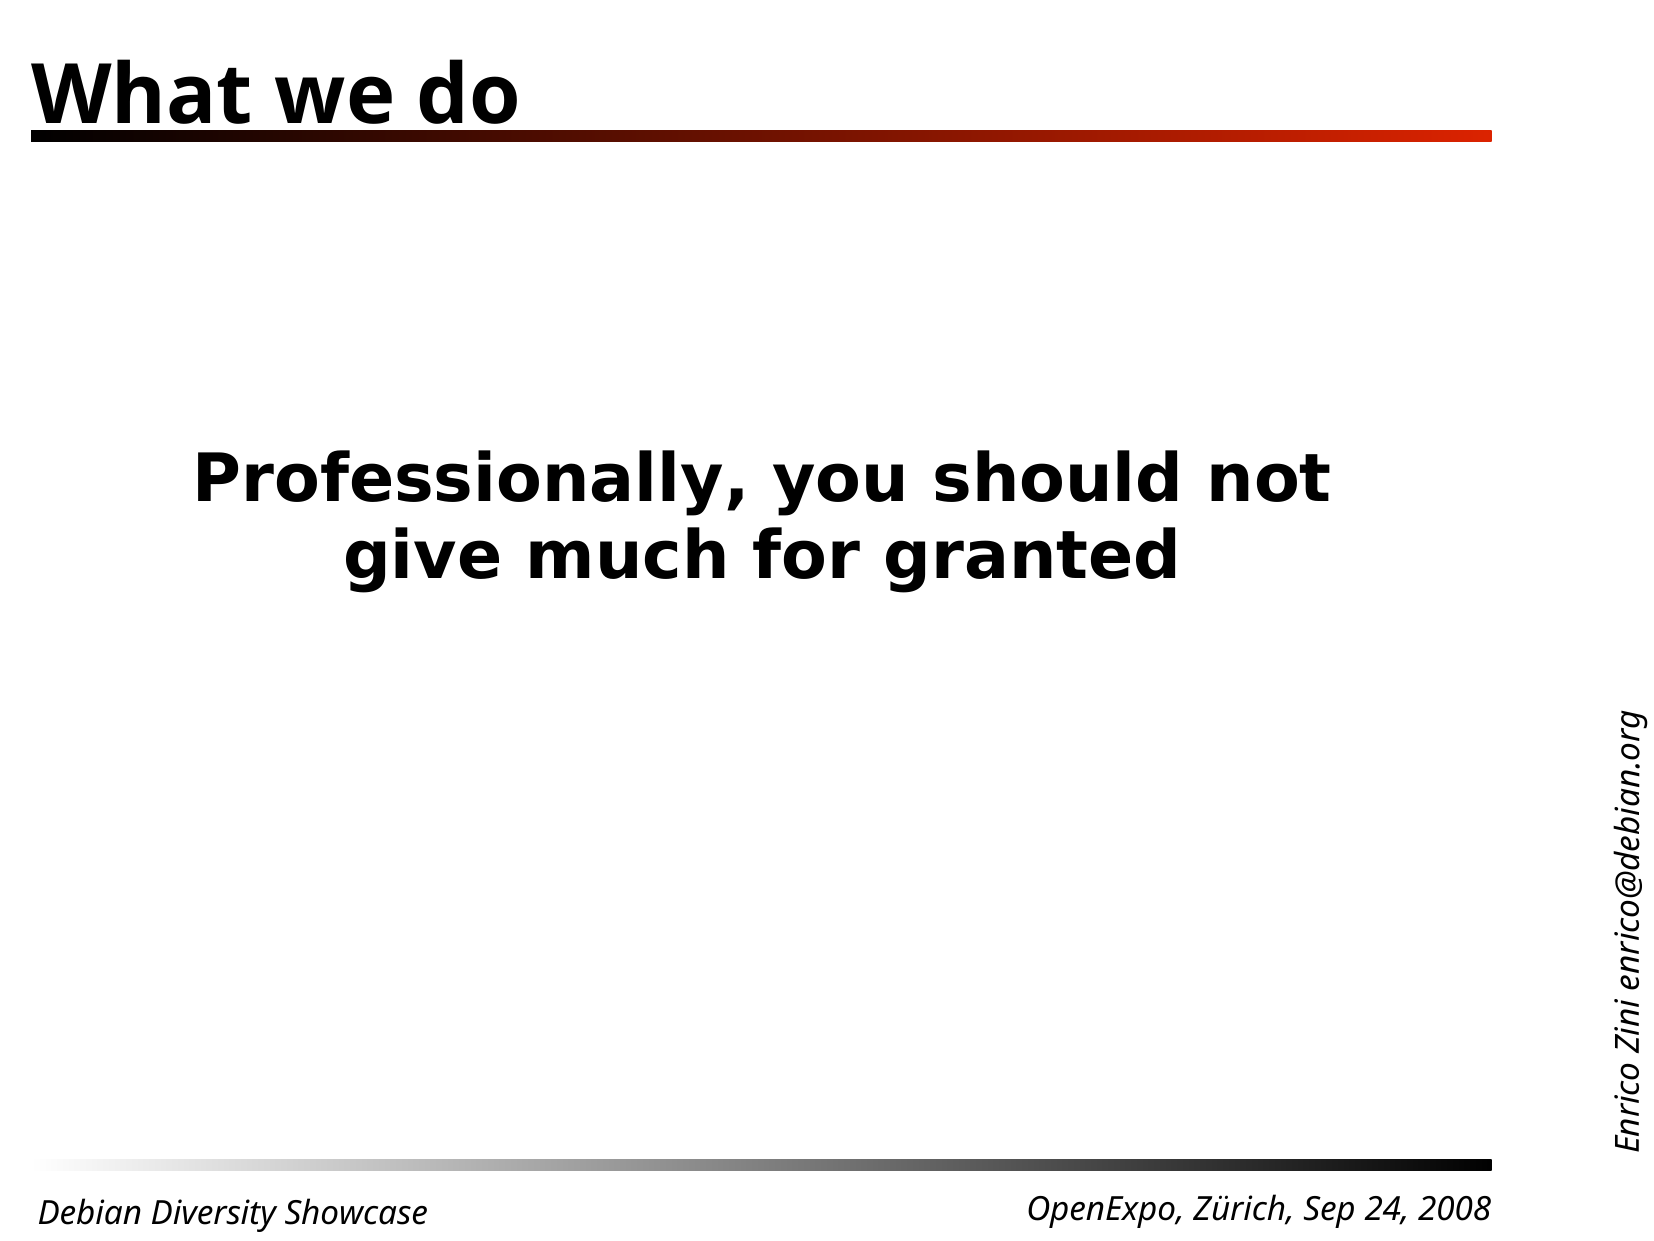

What we do
Professionally, you should not
give much for granted